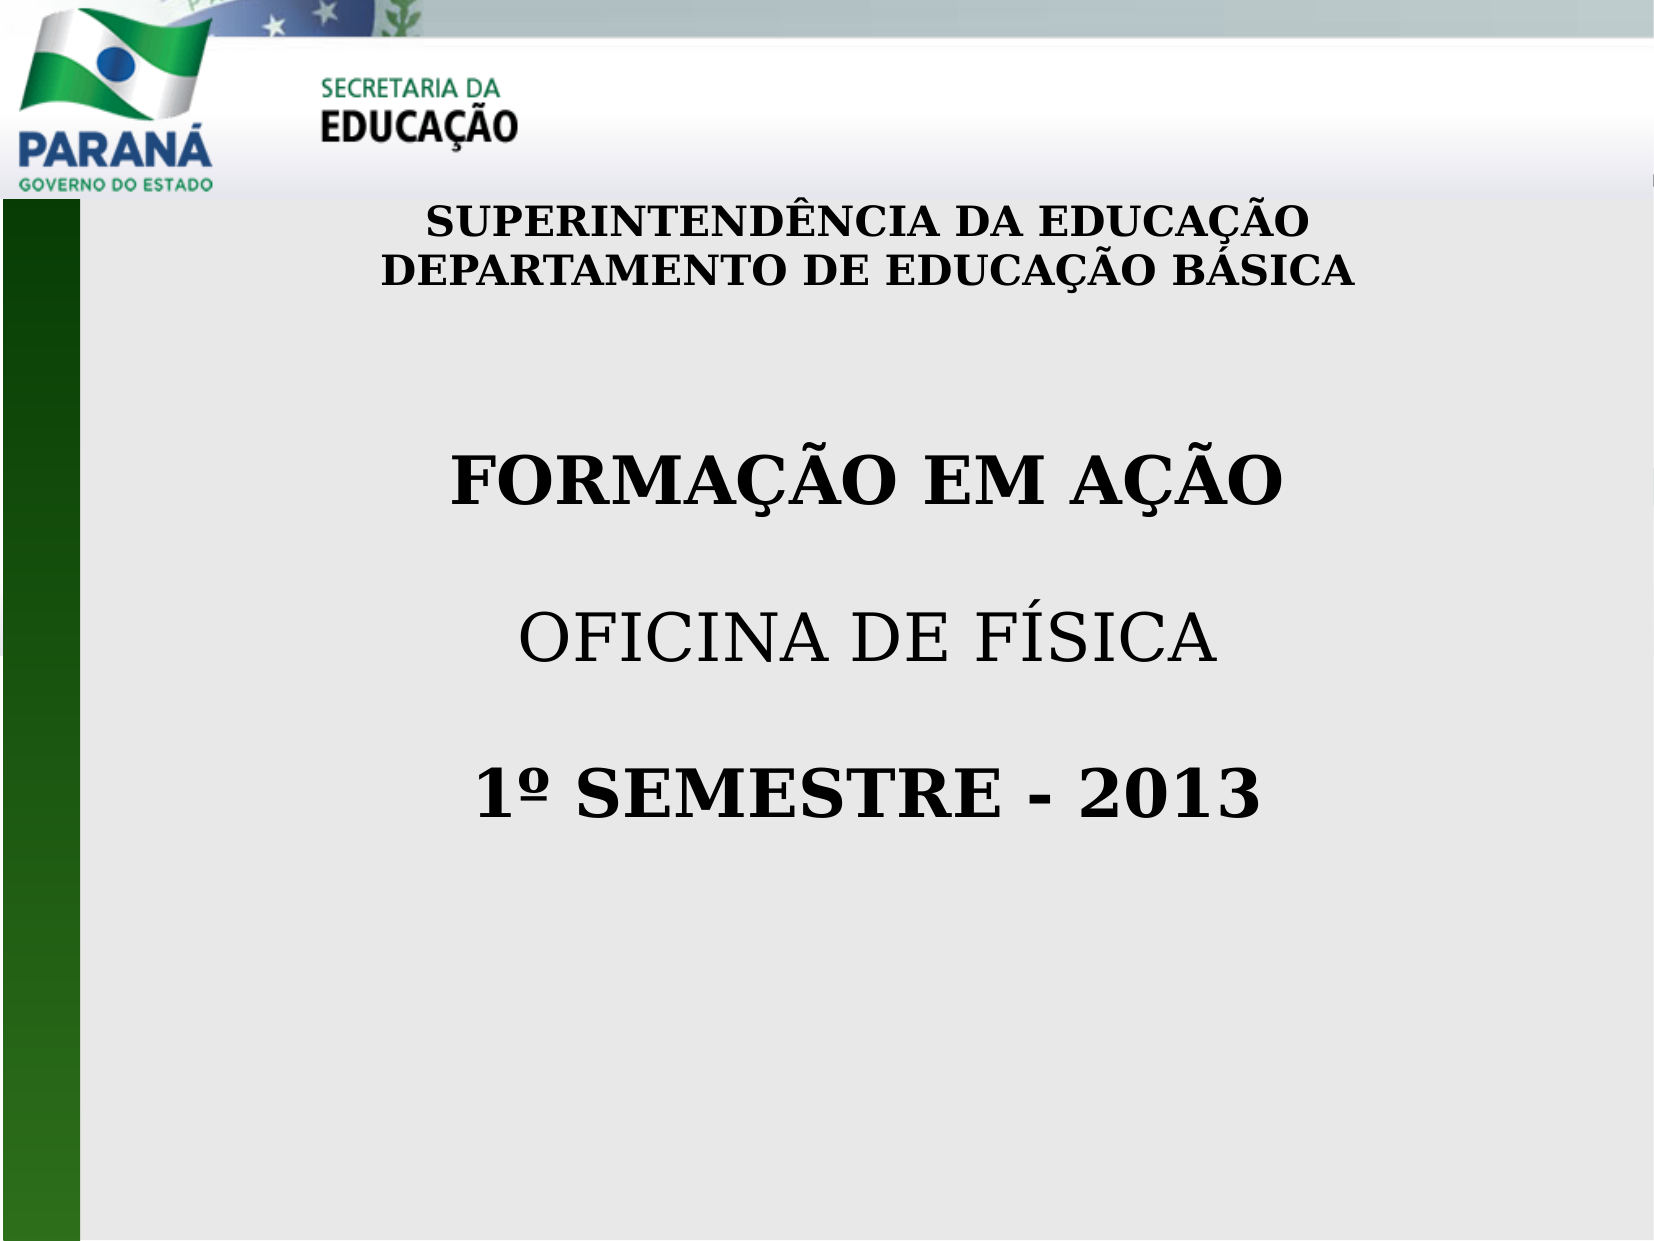

SUPERINTENDÊNCIA DA EDUCAÇÃO
DEPARTAMENTO DE EDUCAÇÃO BÁSICA
FORMAÇÃO EM AÇÃO
OFICINA DE FÍSICA
1º SEMESTRE - 2013